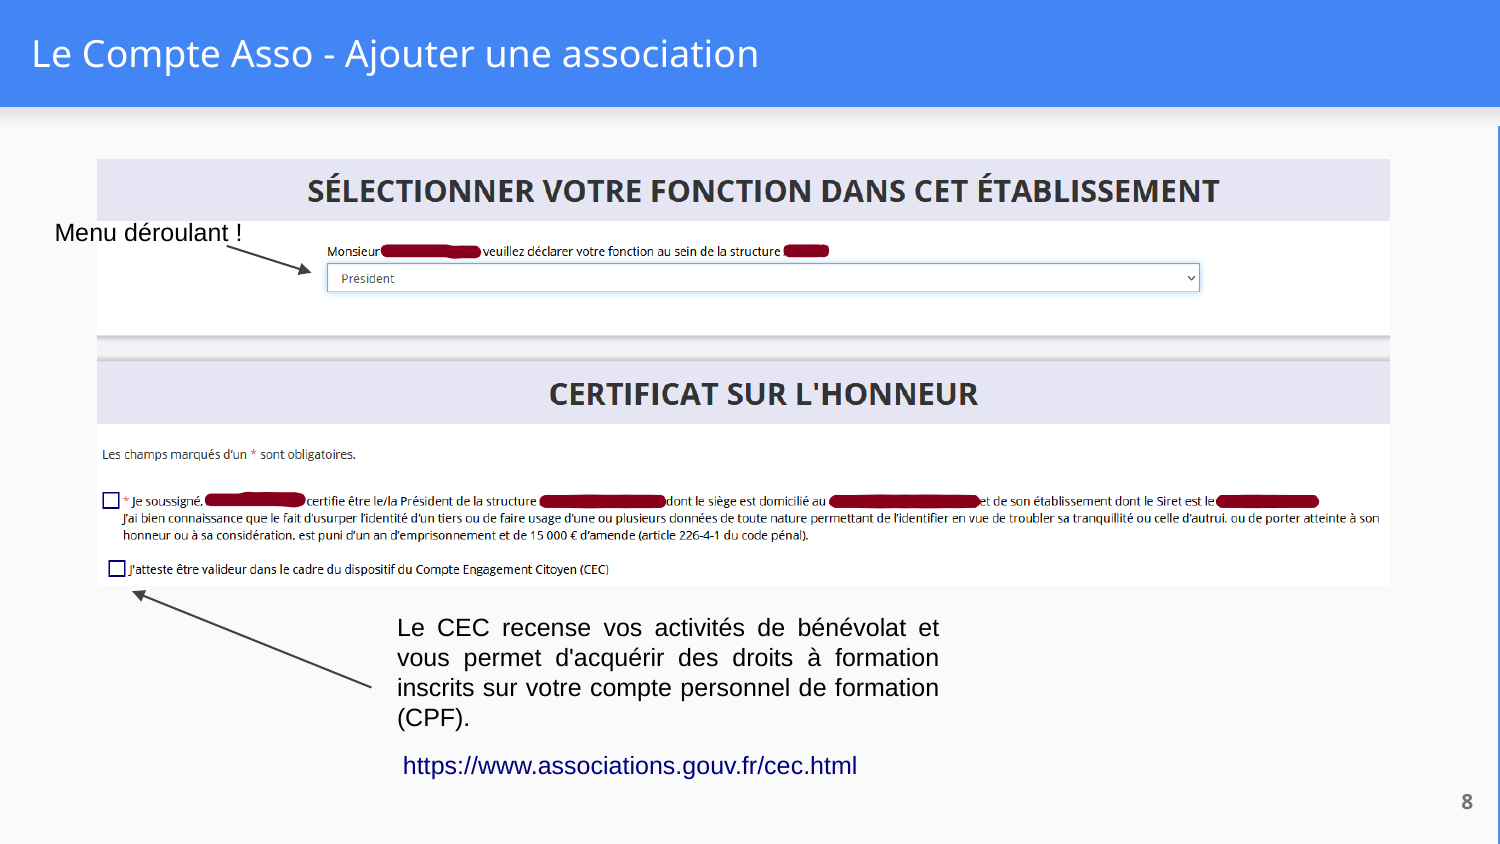

# Le Compte Asso - Ajouter une association
Menu déroulant !
Le CEC recense vos activités de bénévolat et vous permet d'acquérir des droits à formation inscrits sur votre compte personnel de formation (CPF).
https://www.associations.gouv.fr/cec.html